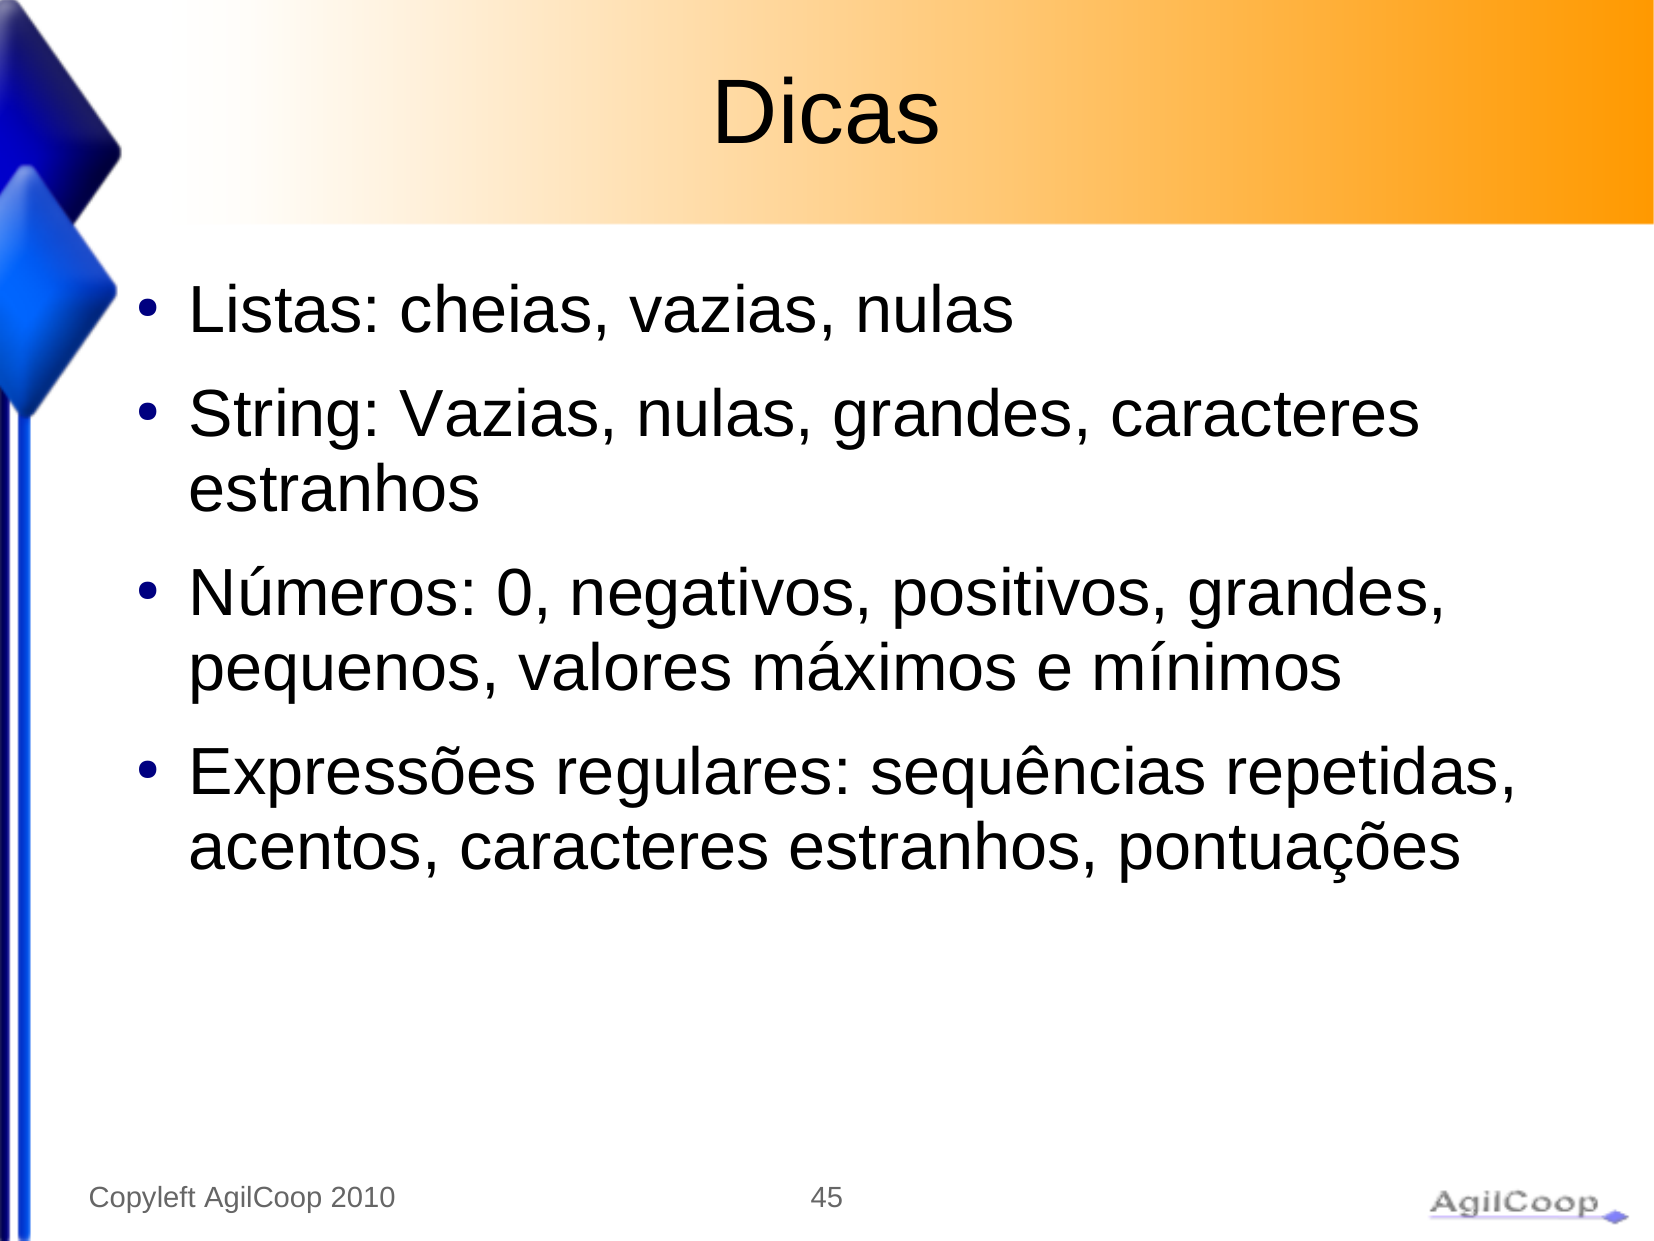

# Dicas
Listas: cheias, vazias, nulas
String: Vazias, nulas, grandes, caracteres estranhos
Números: 0, negativos, positivos, grandes, pequenos, valores máximos e mínimos
Expressões regulares: sequências repetidas, acentos, caracteres estranhos, pontuações
45
Copyleft AgilCoop 2010